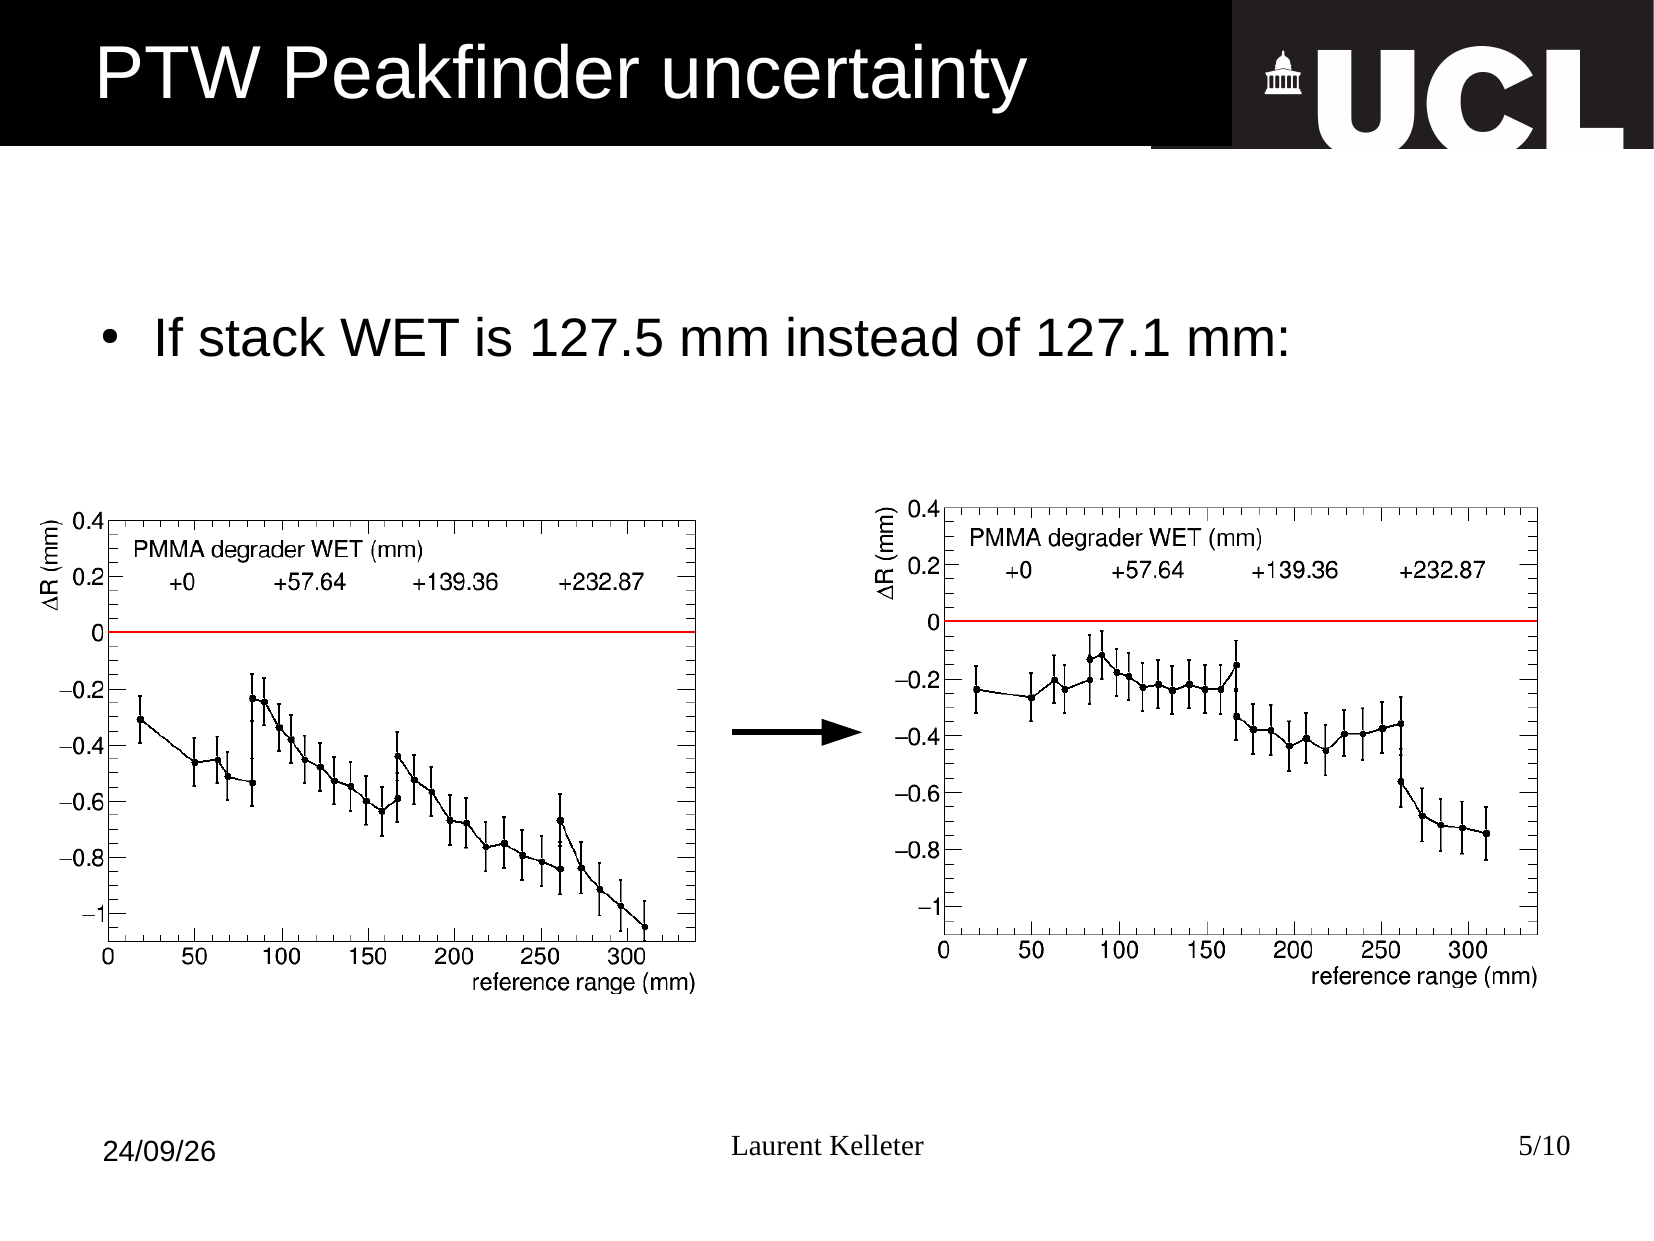

# PTW Peakfinder uncertainty
If stack WET is 127.5 mm instead of 127.1 mm:
5